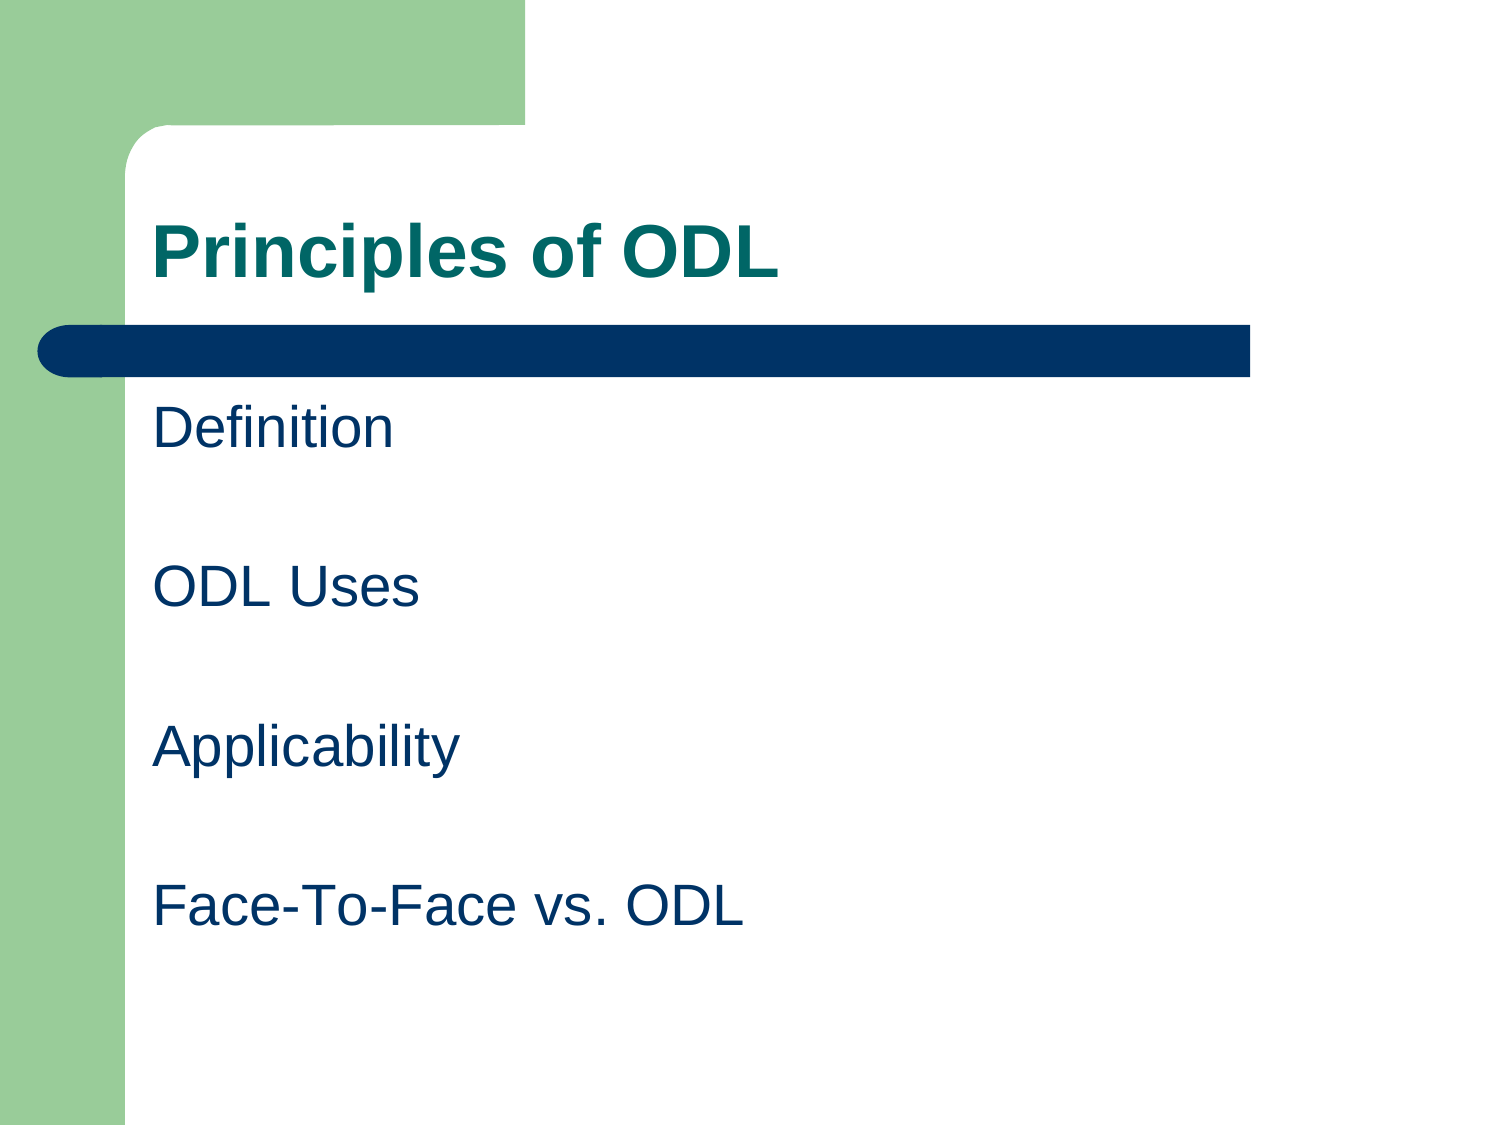

# Principles of ODL
Definition
ODL Uses
Applicability
Face-To-Face vs. ODL